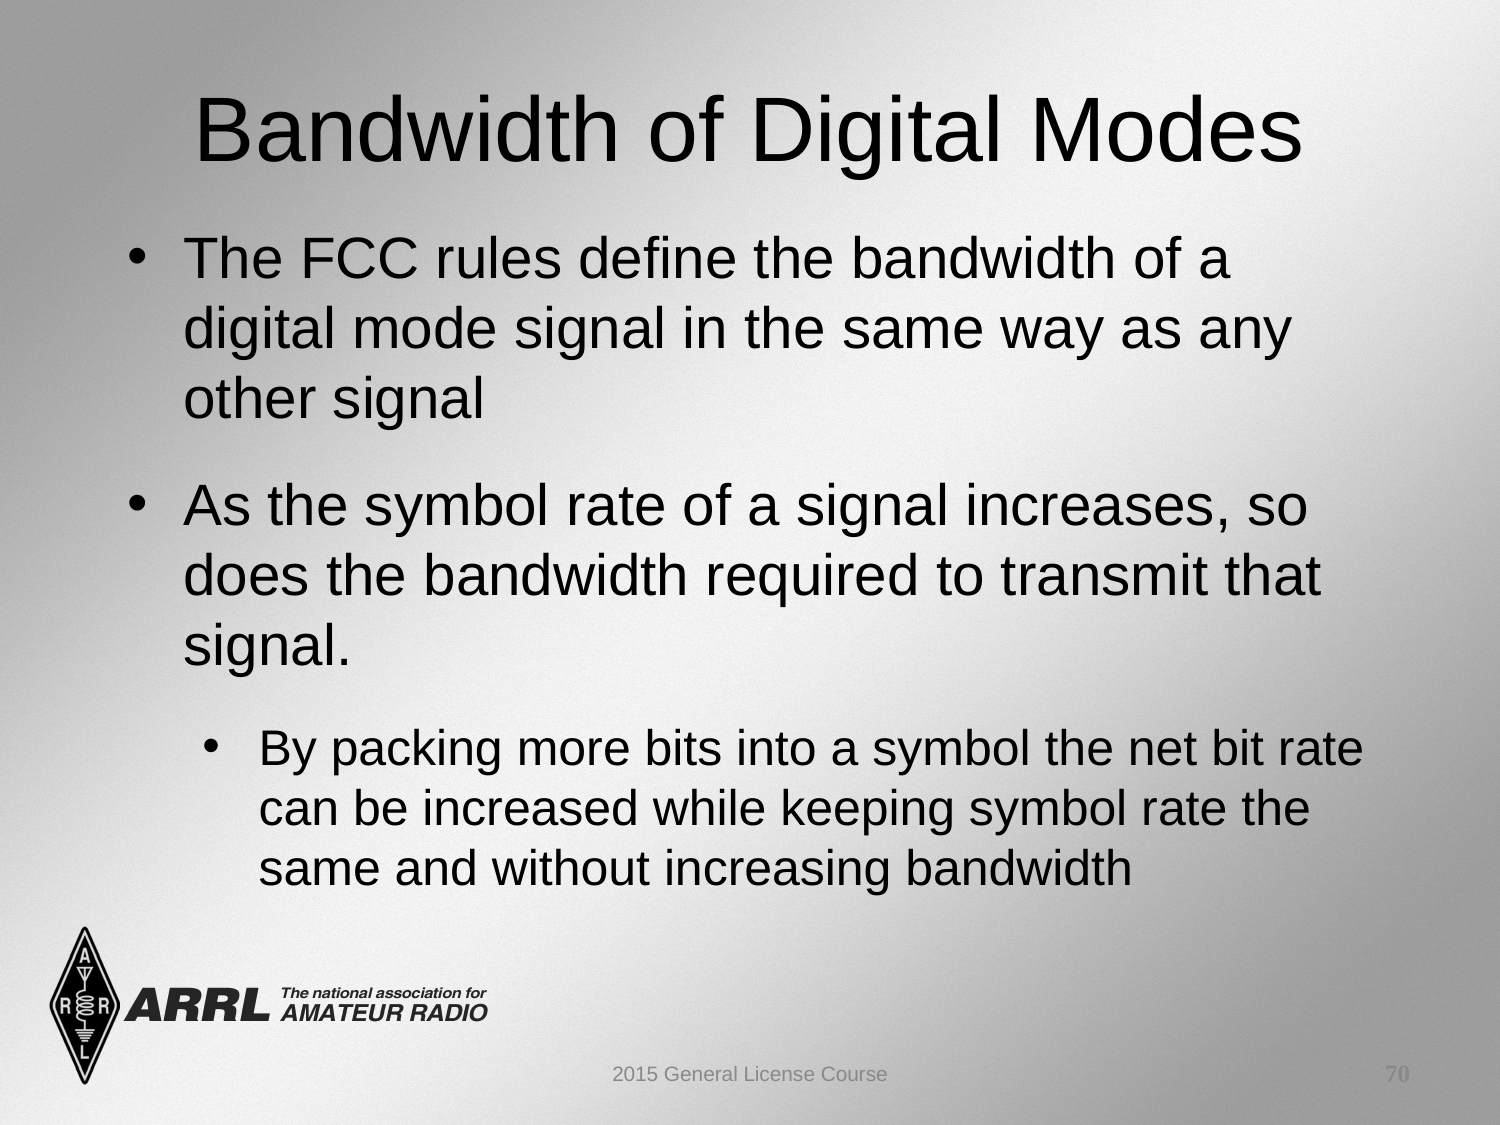

Bandwidth of Digital Modes
The FCC rules define the bandwidth of a digital mode signal in the same way as any other signal
As the symbol rate of a signal increases, so does the bandwidth required to transmit that signal.
By packing more bits into a symbol the net bit rate can be increased while keeping symbol rate the same and without increasing bandwidth
2015 General License Course